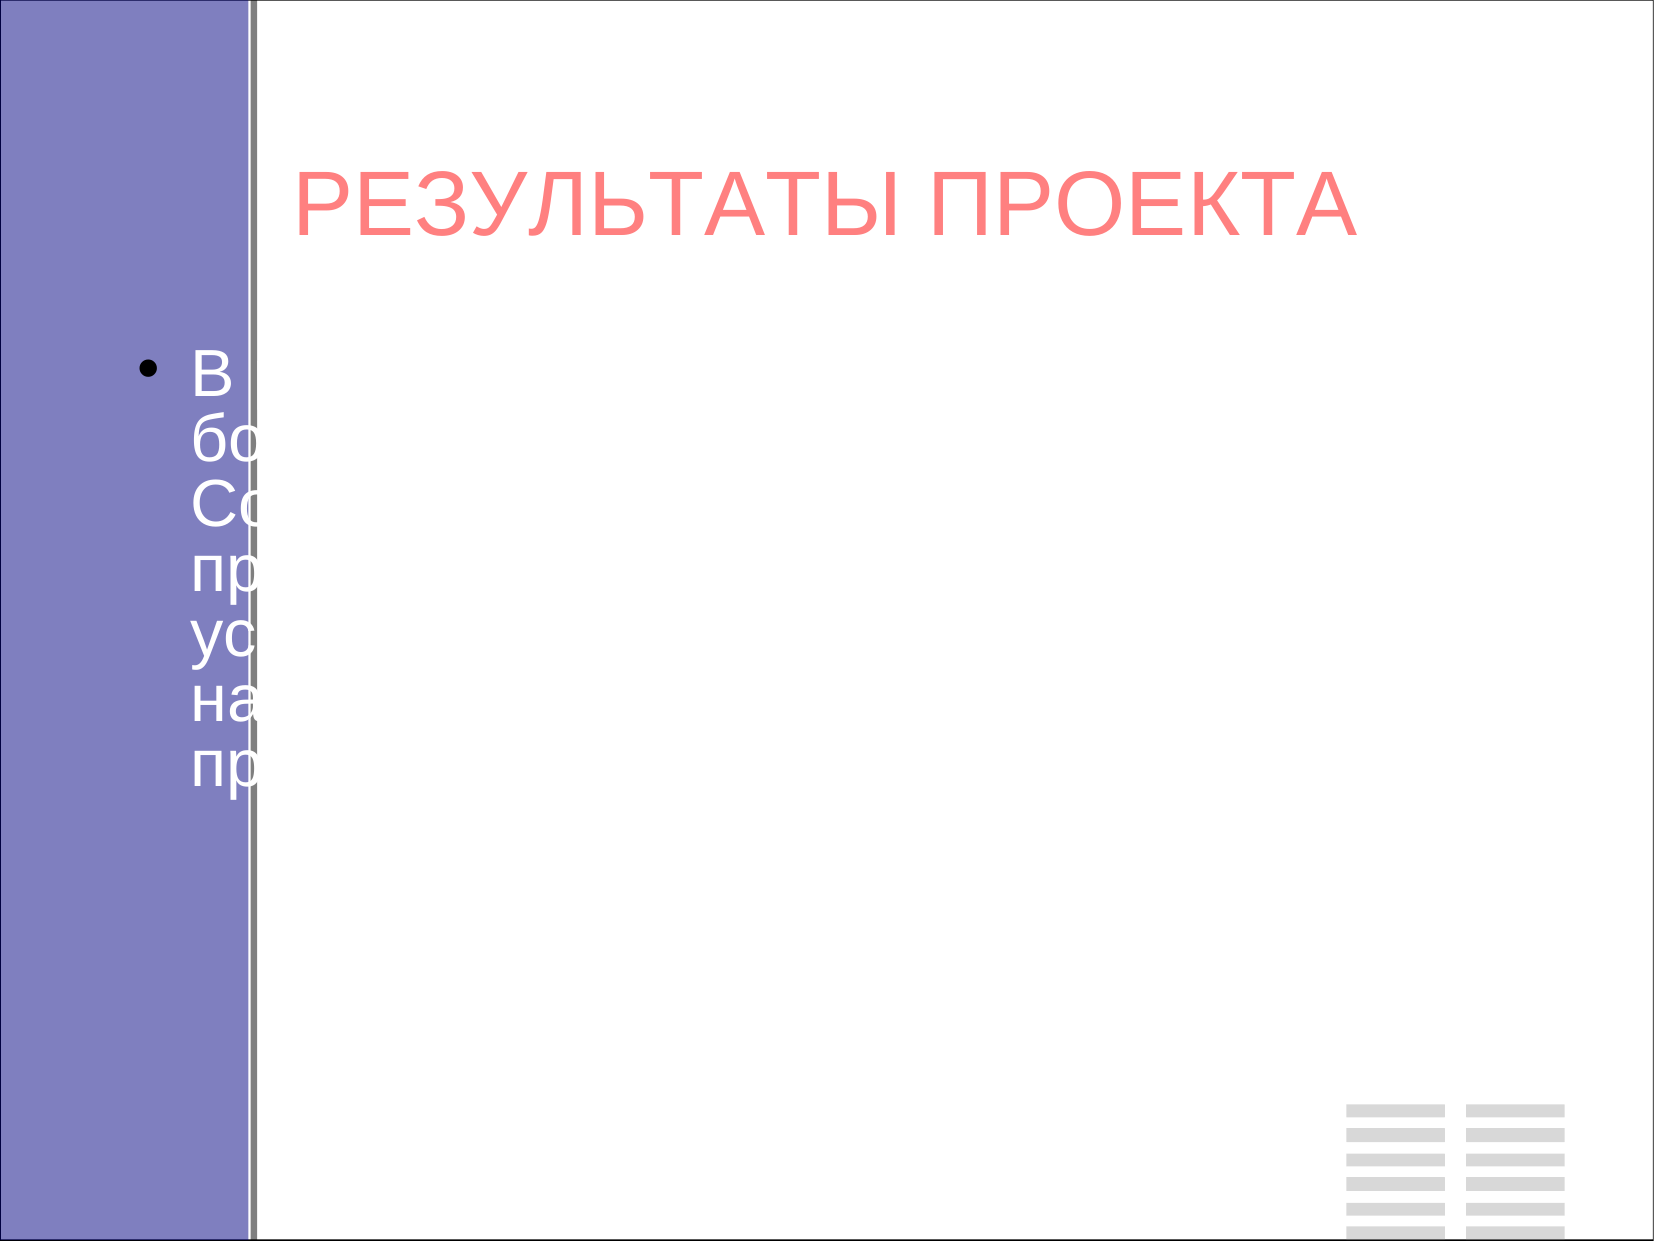

# РЕЗУЛЬТАТЫ ПРОЕКТА
В результате нашего проекта учащиеся больше узнали об архитектуре ПК. Составить брошюру в которой будут представлены различные характеристики устройств для различных целей и назначений в повседневной и профессиональной жизни человека.